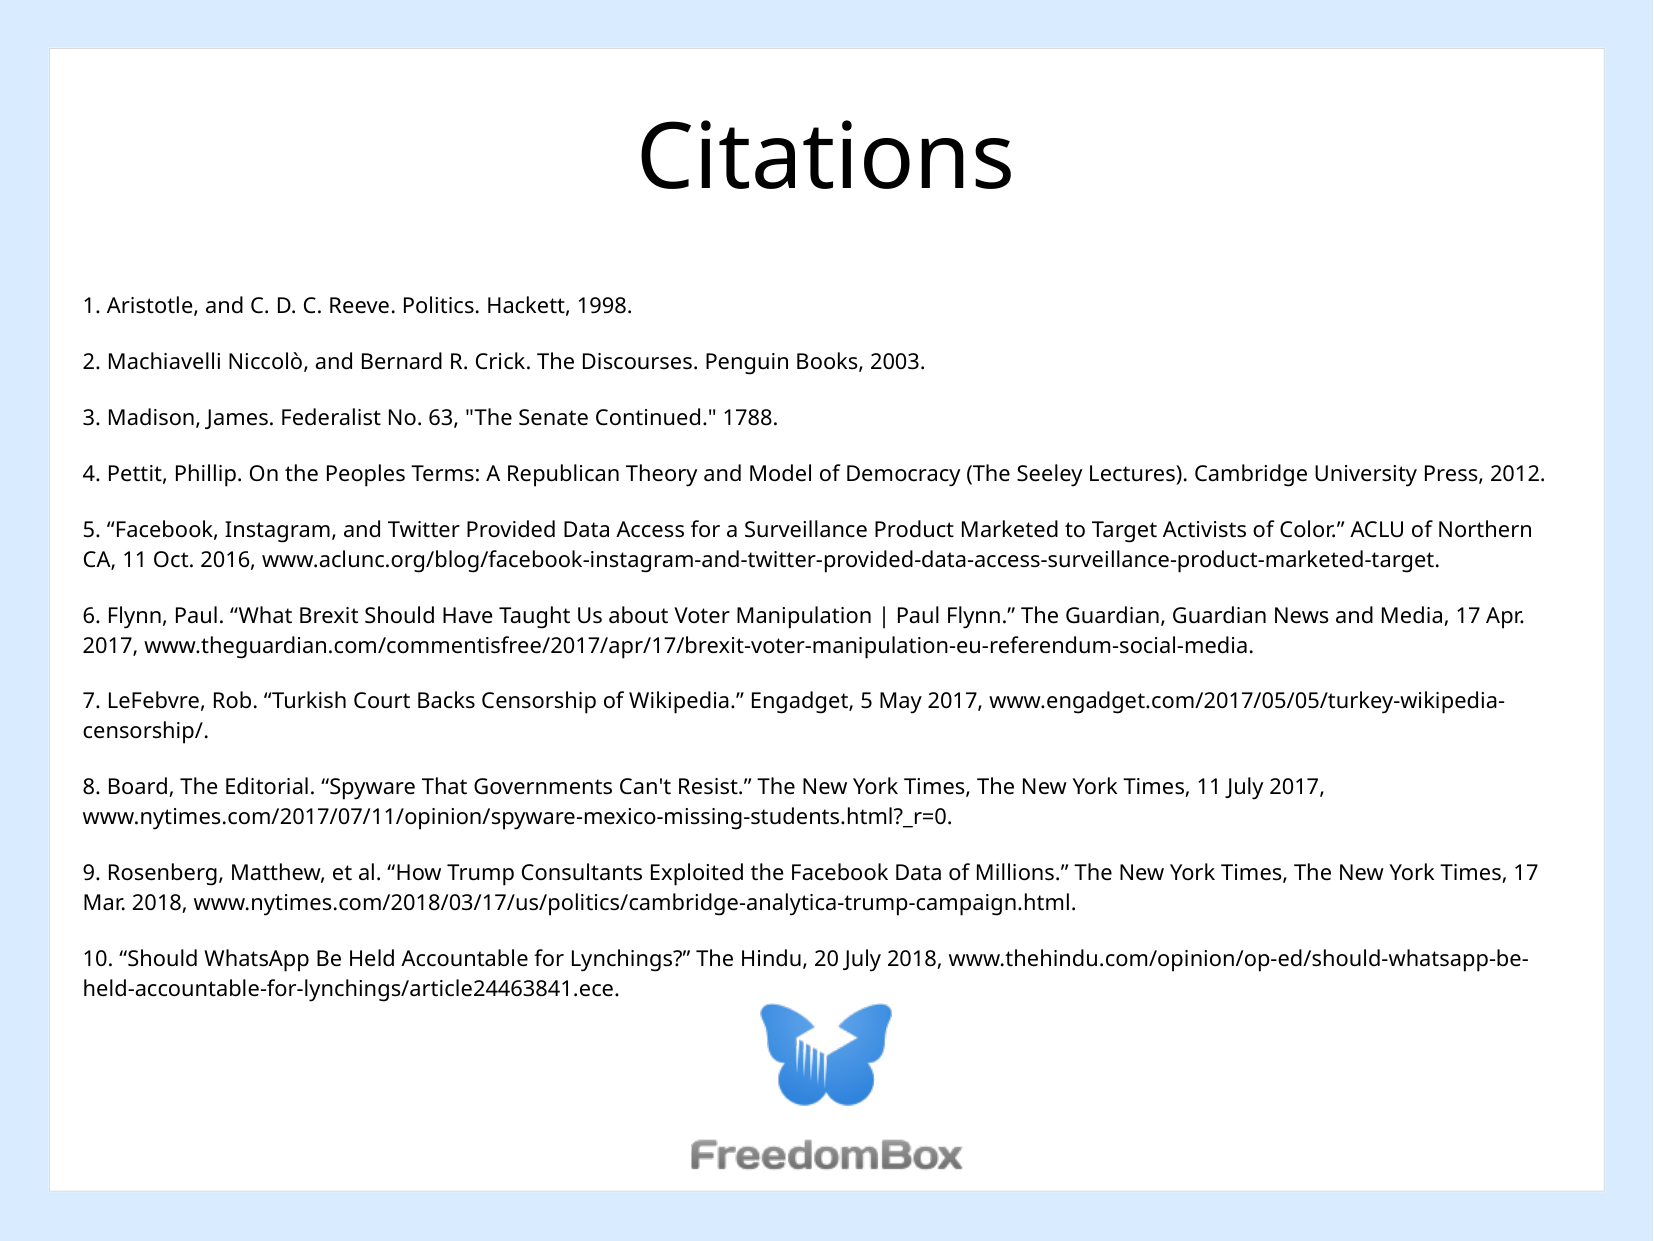

# Citations
1. Aristotle, and C. D. C. Reeve. Politics. Hackett, 1998.
2. Machiavelli Niccolò, and Bernard R. Crick. The Discourses. Penguin Books, 2003.
3. Madison, James. Federalist No. 63, "The Senate Continued." 1788.
4. Pettit, Phillip. On the Peoples Terms: A Republican Theory and Model of Democracy (The Seeley Lectures). Cambridge University Press, 2012.
5. “Facebook, Instagram, and Twitter Provided Data Access for a Surveillance Product Marketed to Target Activists of Color.” ACLU of Northern CA, 11 Oct. 2016, www.aclunc.org/blog/facebook-instagram-and-twitter-provided-data-access-surveillance-product-marketed-target.
6. Flynn, Paul. “What Brexit Should Have Taught Us about Voter Manipulation | Paul Flynn.” The Guardian, Guardian News and Media, 17 Apr. 2017, www.theguardian.com/commentisfree/2017/apr/17/brexit-voter-manipulation-eu-referendum-social-media.
7. LeFebvre, Rob. “Turkish Court Backs Censorship of Wikipedia.” Engadget, 5 May 2017, www.engadget.com/2017/05/05/turkey-wikipedia-censorship/.
8. Board, The Editorial. “Spyware That Governments Can't Resist.” The New York Times, The New York Times, 11 July 2017, www.nytimes.com/2017/07/11/opinion/spyware-mexico-missing-students.html?_r=0.
9. Rosenberg, Matthew, et al. “How Trump Consultants Exploited the Facebook Data of Millions.” The New York Times, The New York Times, 17 Mar. 2018, www.nytimes.com/2018/03/17/us/politics/cambridge-analytica-trump-campaign.html.
10. “Should WhatsApp Be Held Accountable for Lynchings?” The Hindu, 20 July 2018, www.thehindu.com/opinion/op-ed/should-whatsapp-be-held-accountable-for-lynchings/article24463841.ece.